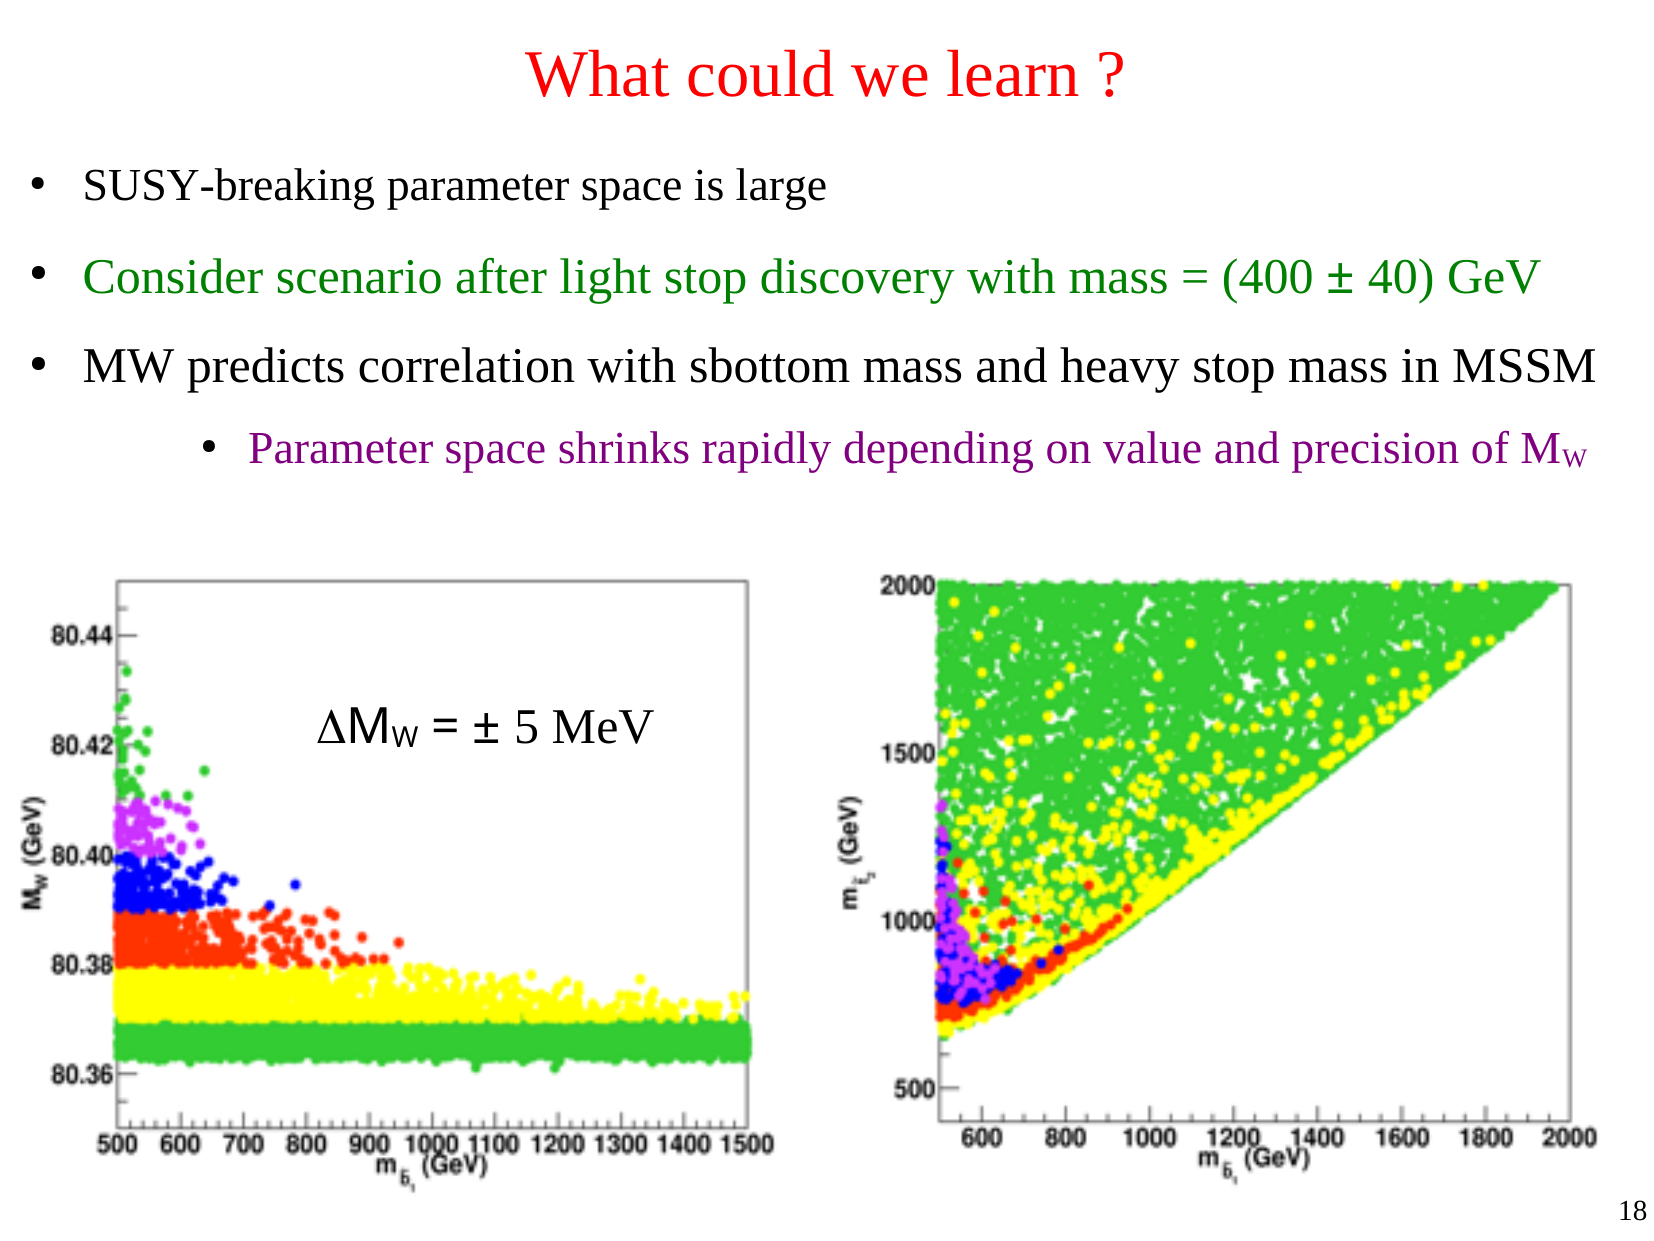

# What could we learn ?
SUSY-breaking parameter space is large
Consider scenario after light stop discovery with mass = (400 ± 40) GeV
MW predicts correlation with sbottom mass and heavy stop mass in MSSM
Parameter space shrinks rapidly depending on value and precision of MW
ΔMW = ± 5 MeV
18